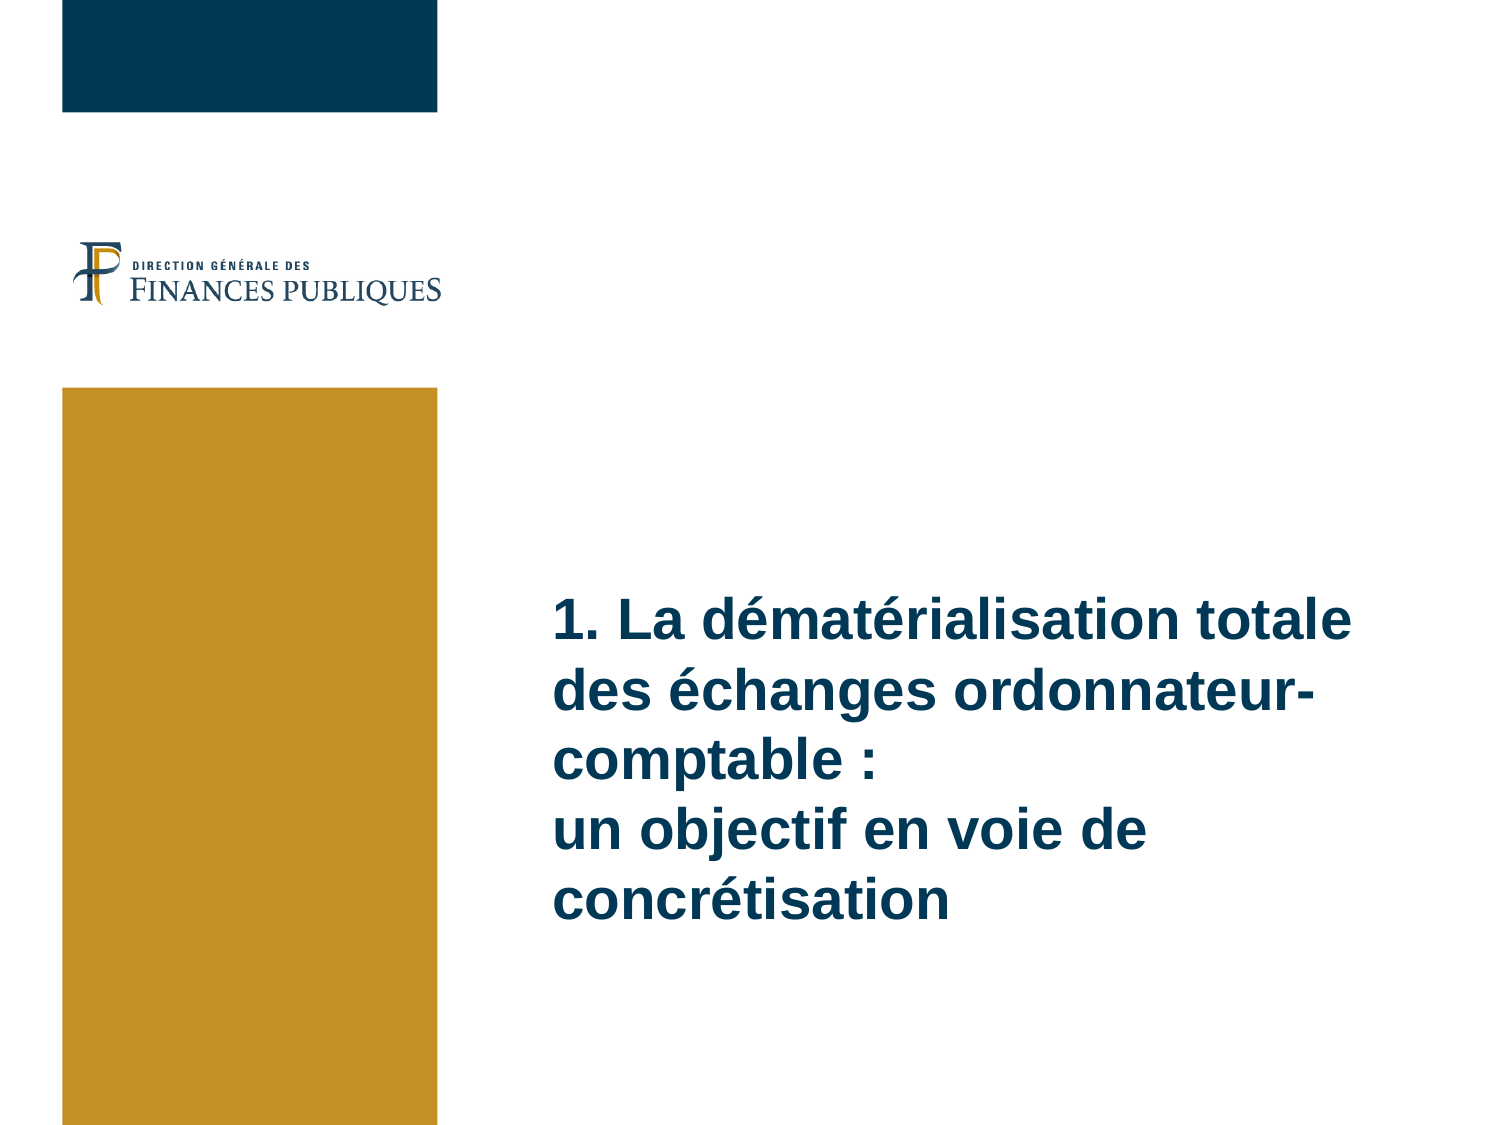

# 1. La dématérialisation totale des échanges ordonnateur-comptable : un objectif en voie de concrétisation